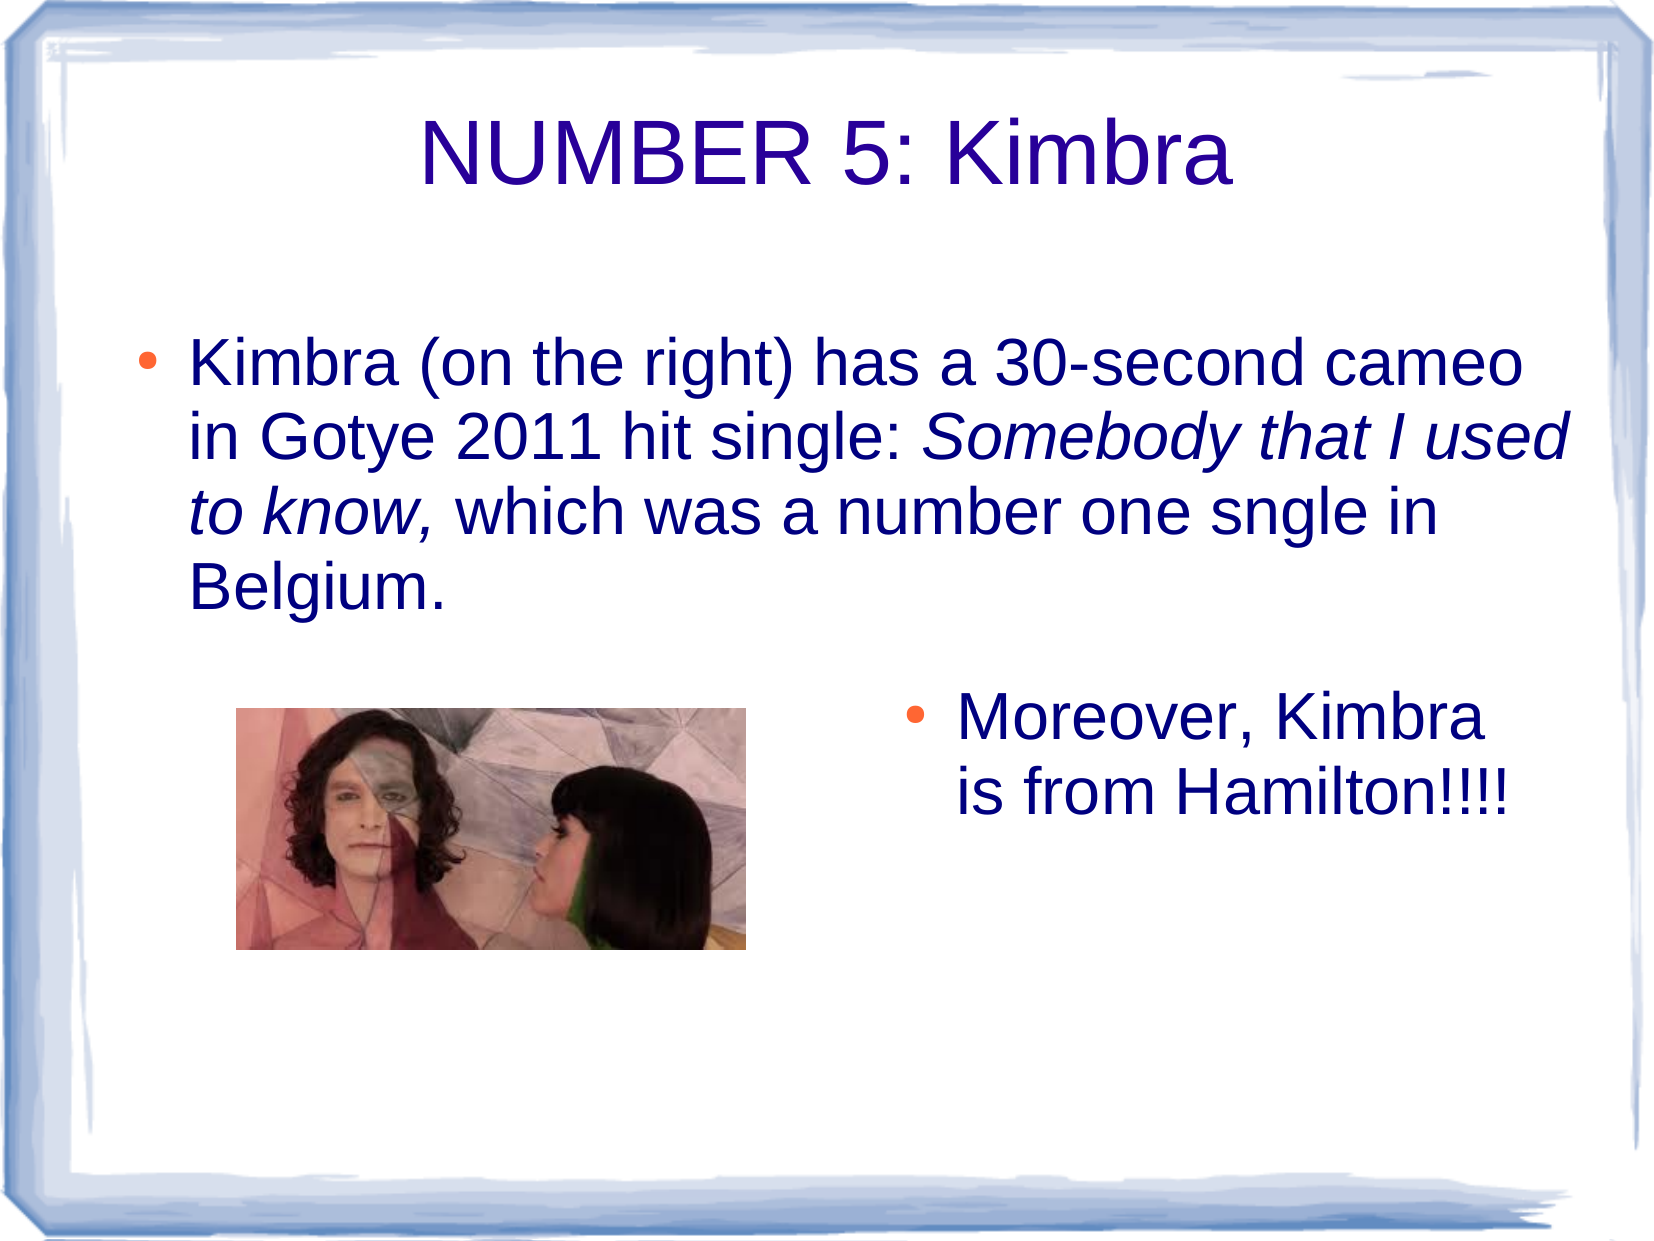

# NUMBER 5: Kimbra
Kimbra (on the right) has a 30-second cameo in Gotye 2011 hit single: Somebody that I used to know, which was a number one sngle in Belgium.
Moreover, Kimbra is from Hamilton!!!!